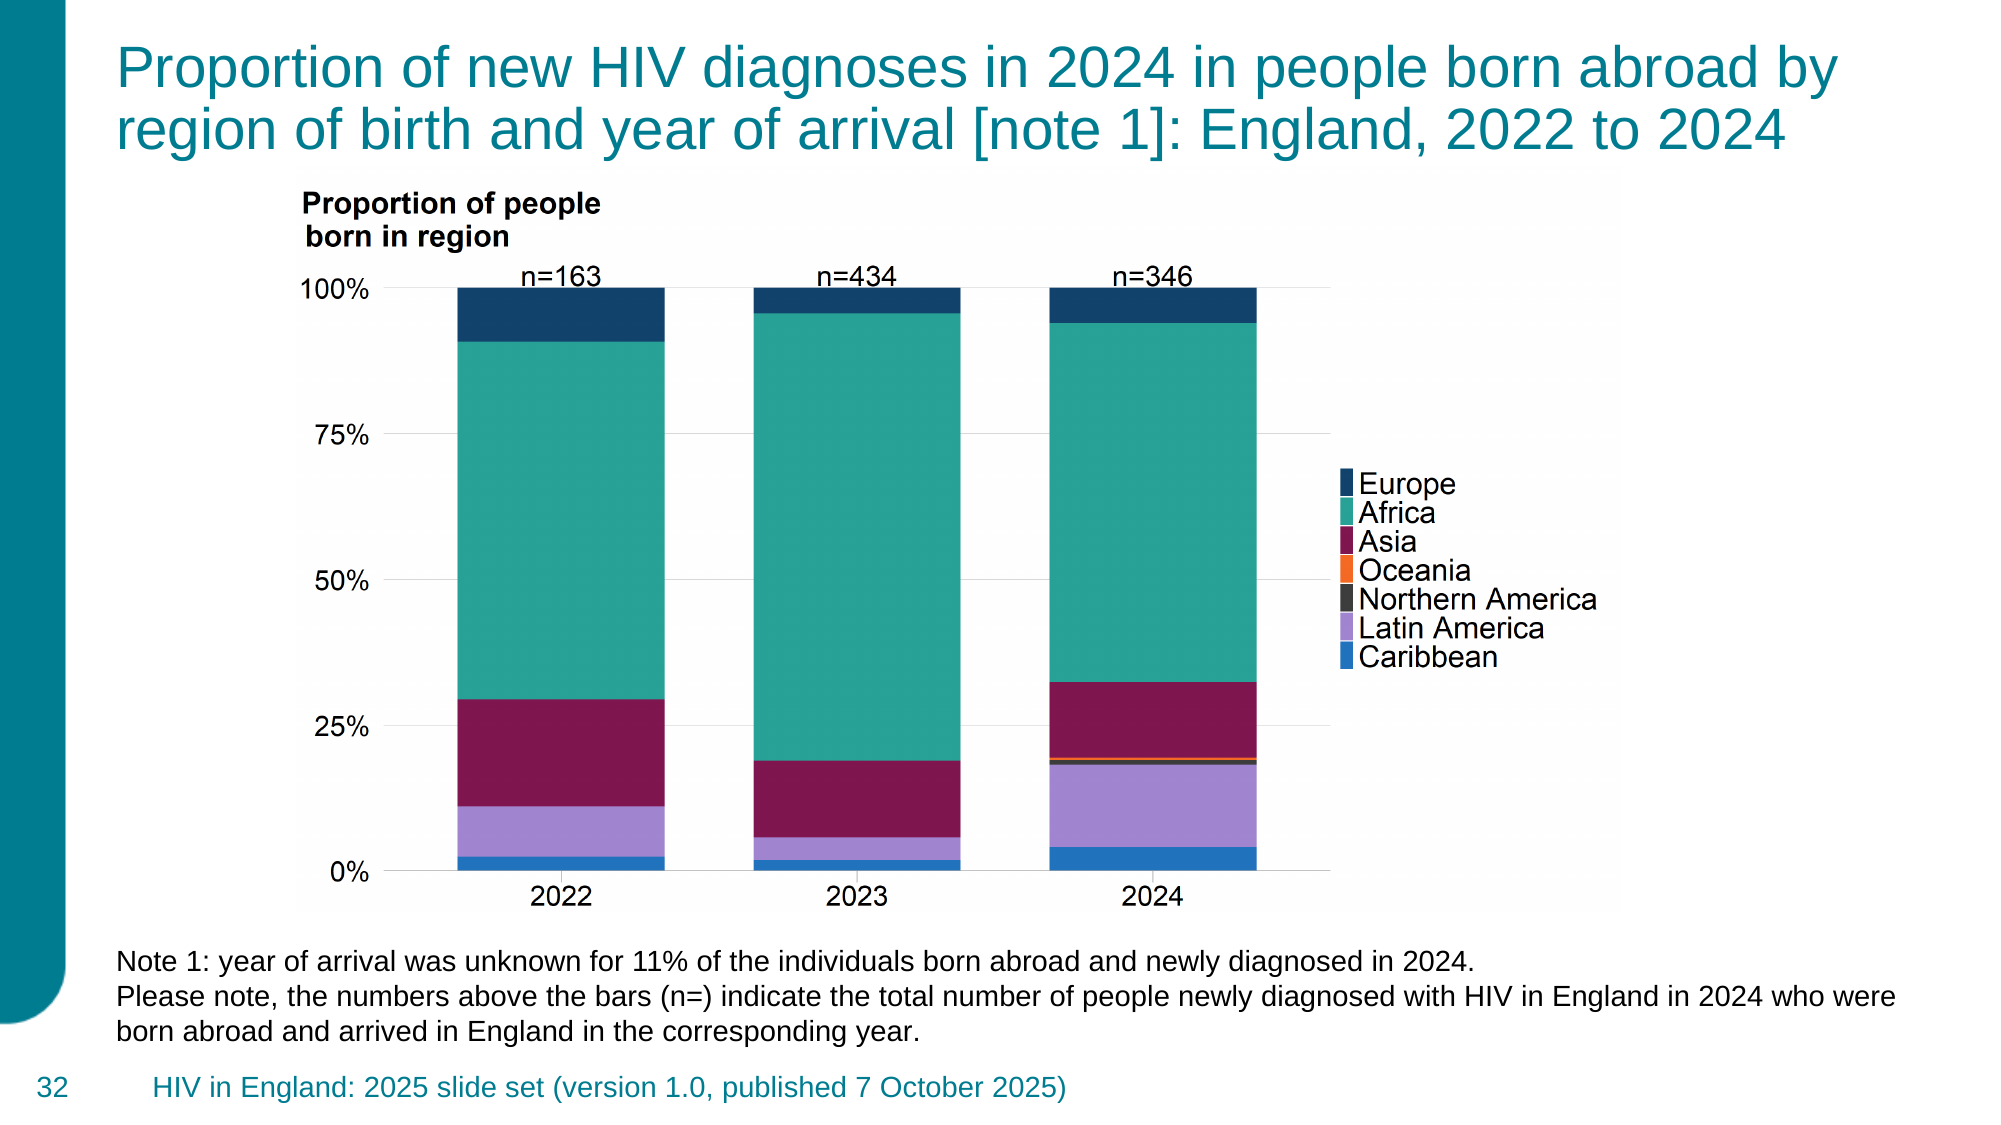

# Proportion of new HIV diagnoses in 2024 in people born abroad by region of birth and year of arrival [note 1]: England, 2022 to 2024
Note 1: year of arrival was unknown for 11% of the individuals born abroad and newly diagnosed in 2024.
Please note, the numbers above the bars (n=) indicate the total number of people newly diagnosed with HIV in England in 2024 who were born abroad and arrived in England in the corresponding year.
32
HIV in England: 2025 slide set (version 1.0, published 7 October 2025)